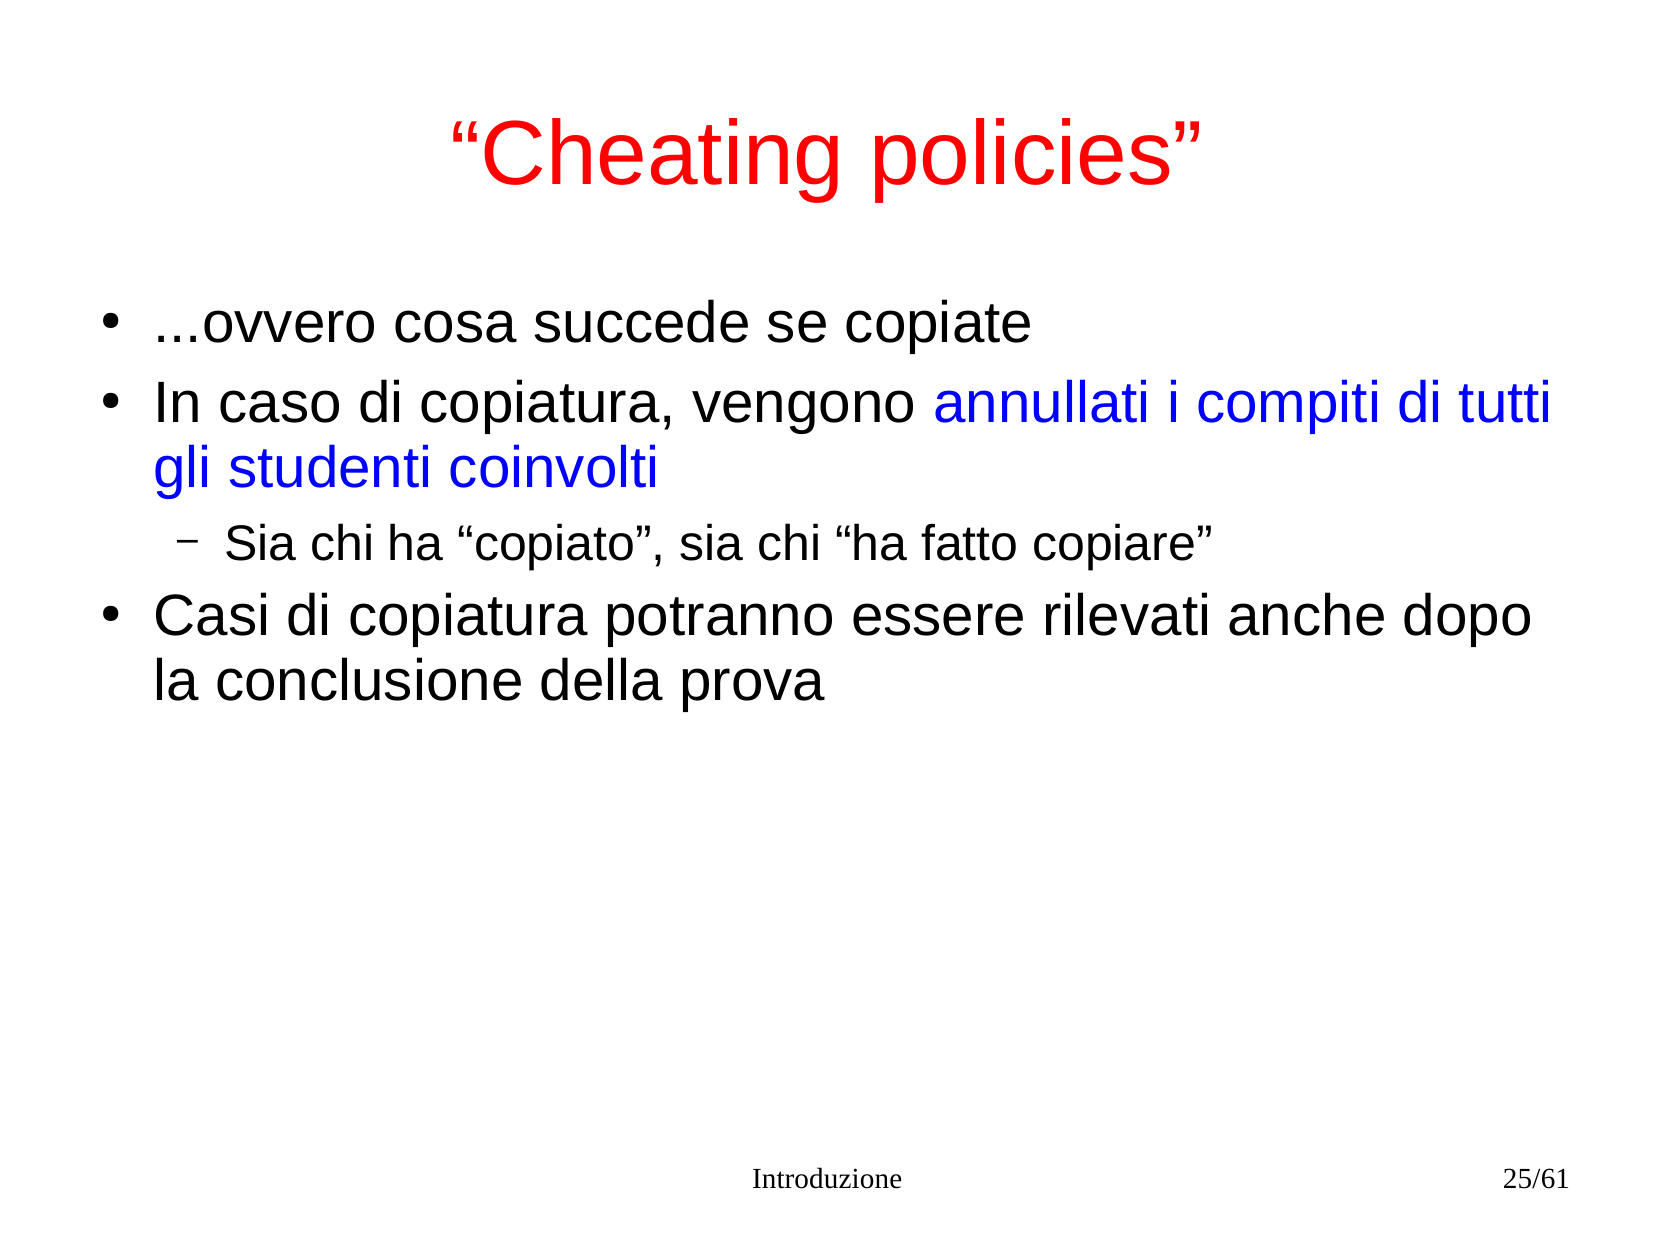

# “Cheating policies”
...ovvero cosa succede se copiate
In caso di copiatura, vengono annullati i compiti di tutti gli studenti coinvolti
Sia chi ha “copiato”, sia chi “ha fatto copiare”
Casi di copiatura potranno essere rilevati anche dopo la conclusione della prova
Introduzione
25